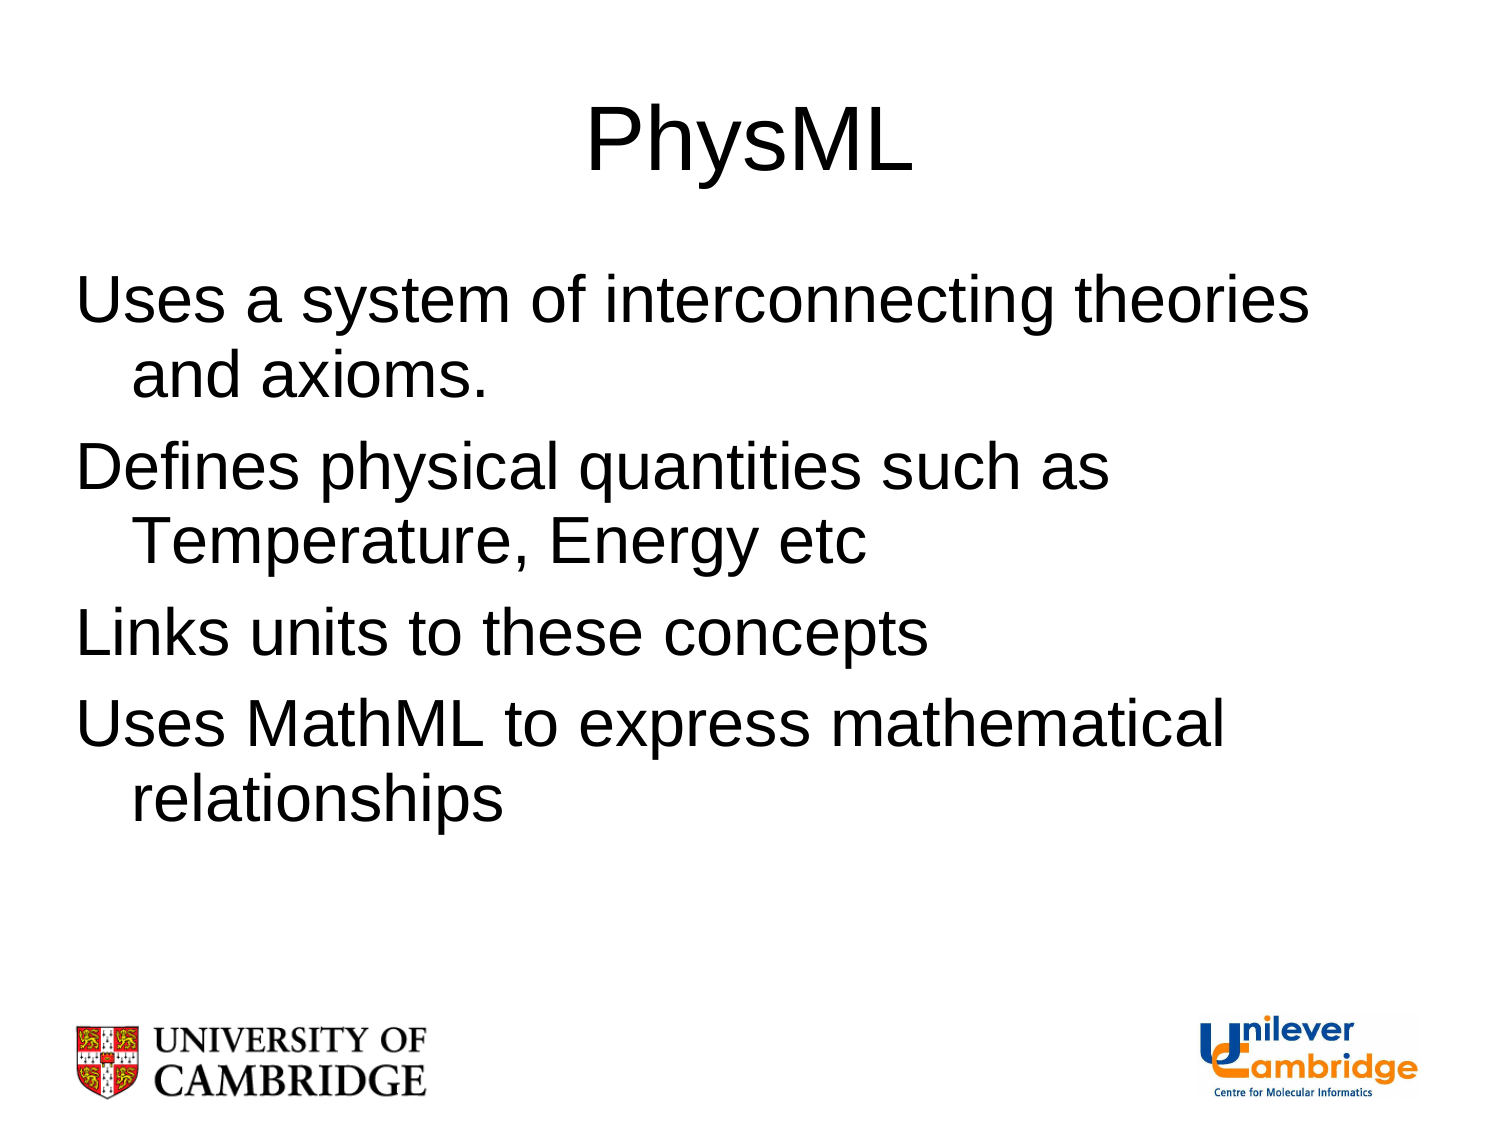

# PhysML
Uses a system of interconnecting theories and axioms.
Defines physical quantities such as Temperature, Energy etc
Links units to these concepts
Uses MathML to express mathematical relationships